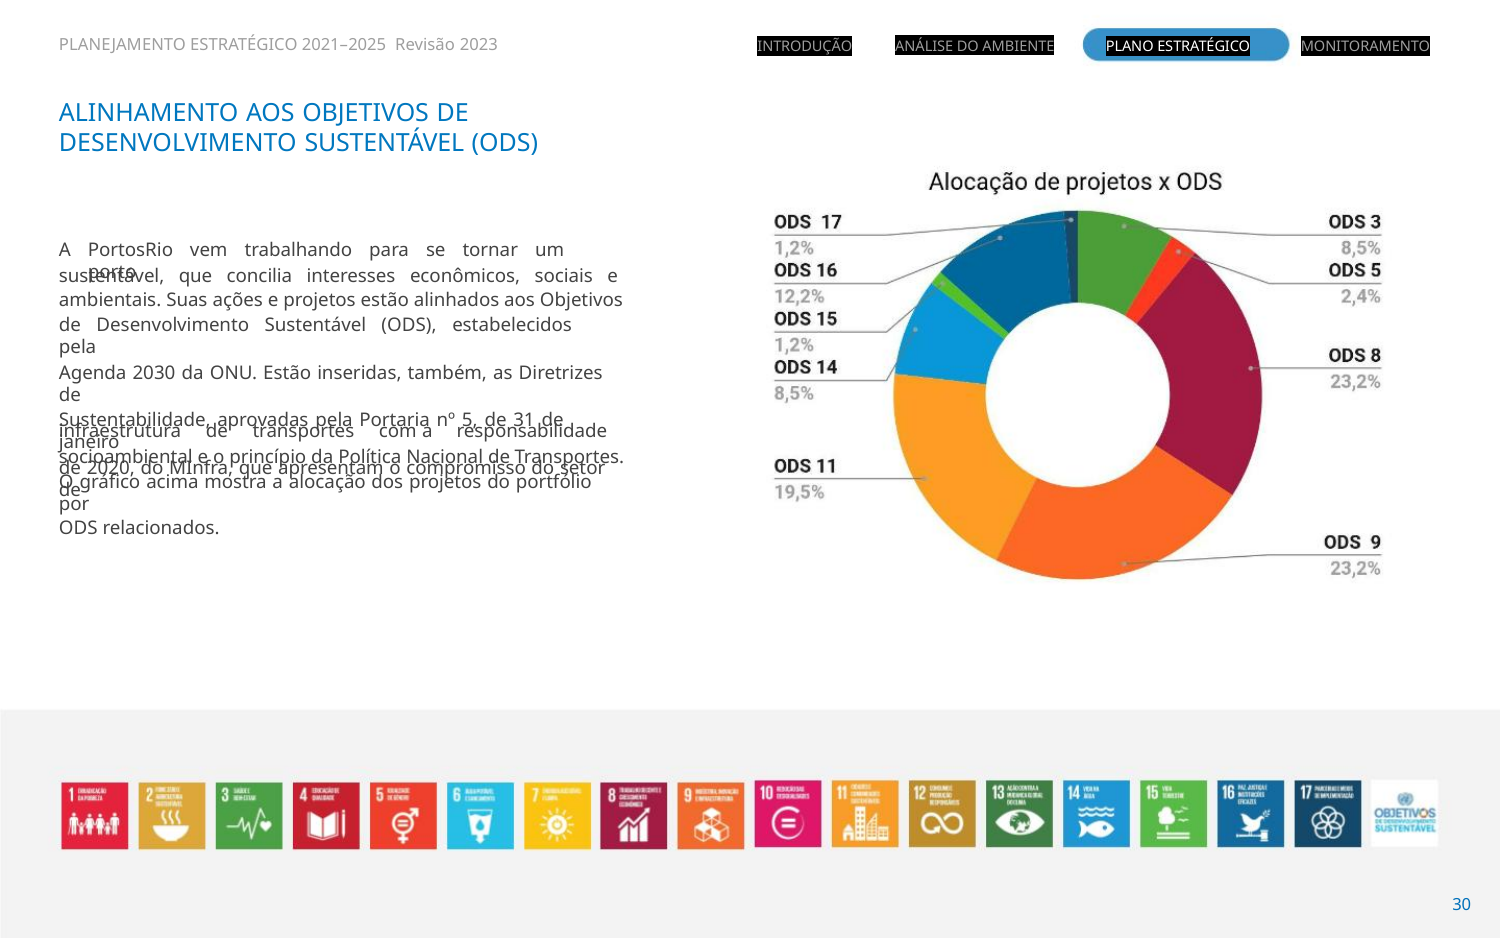

PLANEJAMENTO ESTRATÉGICO 2021–2025 Revisão 2023
ANÁLISE DO AMBIENTE
INTRODUÇÃO
PLANO ESTRATÉGICO
MONITORAMENTO
ALINHAMENTO AOS OBJETIVOS DE
DESENVOLVIMENTO SUSTENTÁVEL (ODS)
A
PortosRio vem trabalhando para se tornar um porto
sustentável, que concilia interesses econômicos, sociais e
ambientais. Suas ações e projetos estão alinhados aos Objetivos
de Desenvolvimento Sustentável (ODS), estabelecidos pela
Agenda 2030 da ONU. Estão inseridas, também, as Diretrizes de
Sustentabilidade, aprovadas pela Portaria nº 5, de 31 de janeiro
de 2020, do MInfra, que apresentam o compromisso do setor de
infraestrutura de transportes com
a
responsabilidade
socioambiental e o princípio da Política Nacional de Transportes.
O gráﬁco acima mostra a alocação dos projetos do portfólio por
ODS relacionados.
30